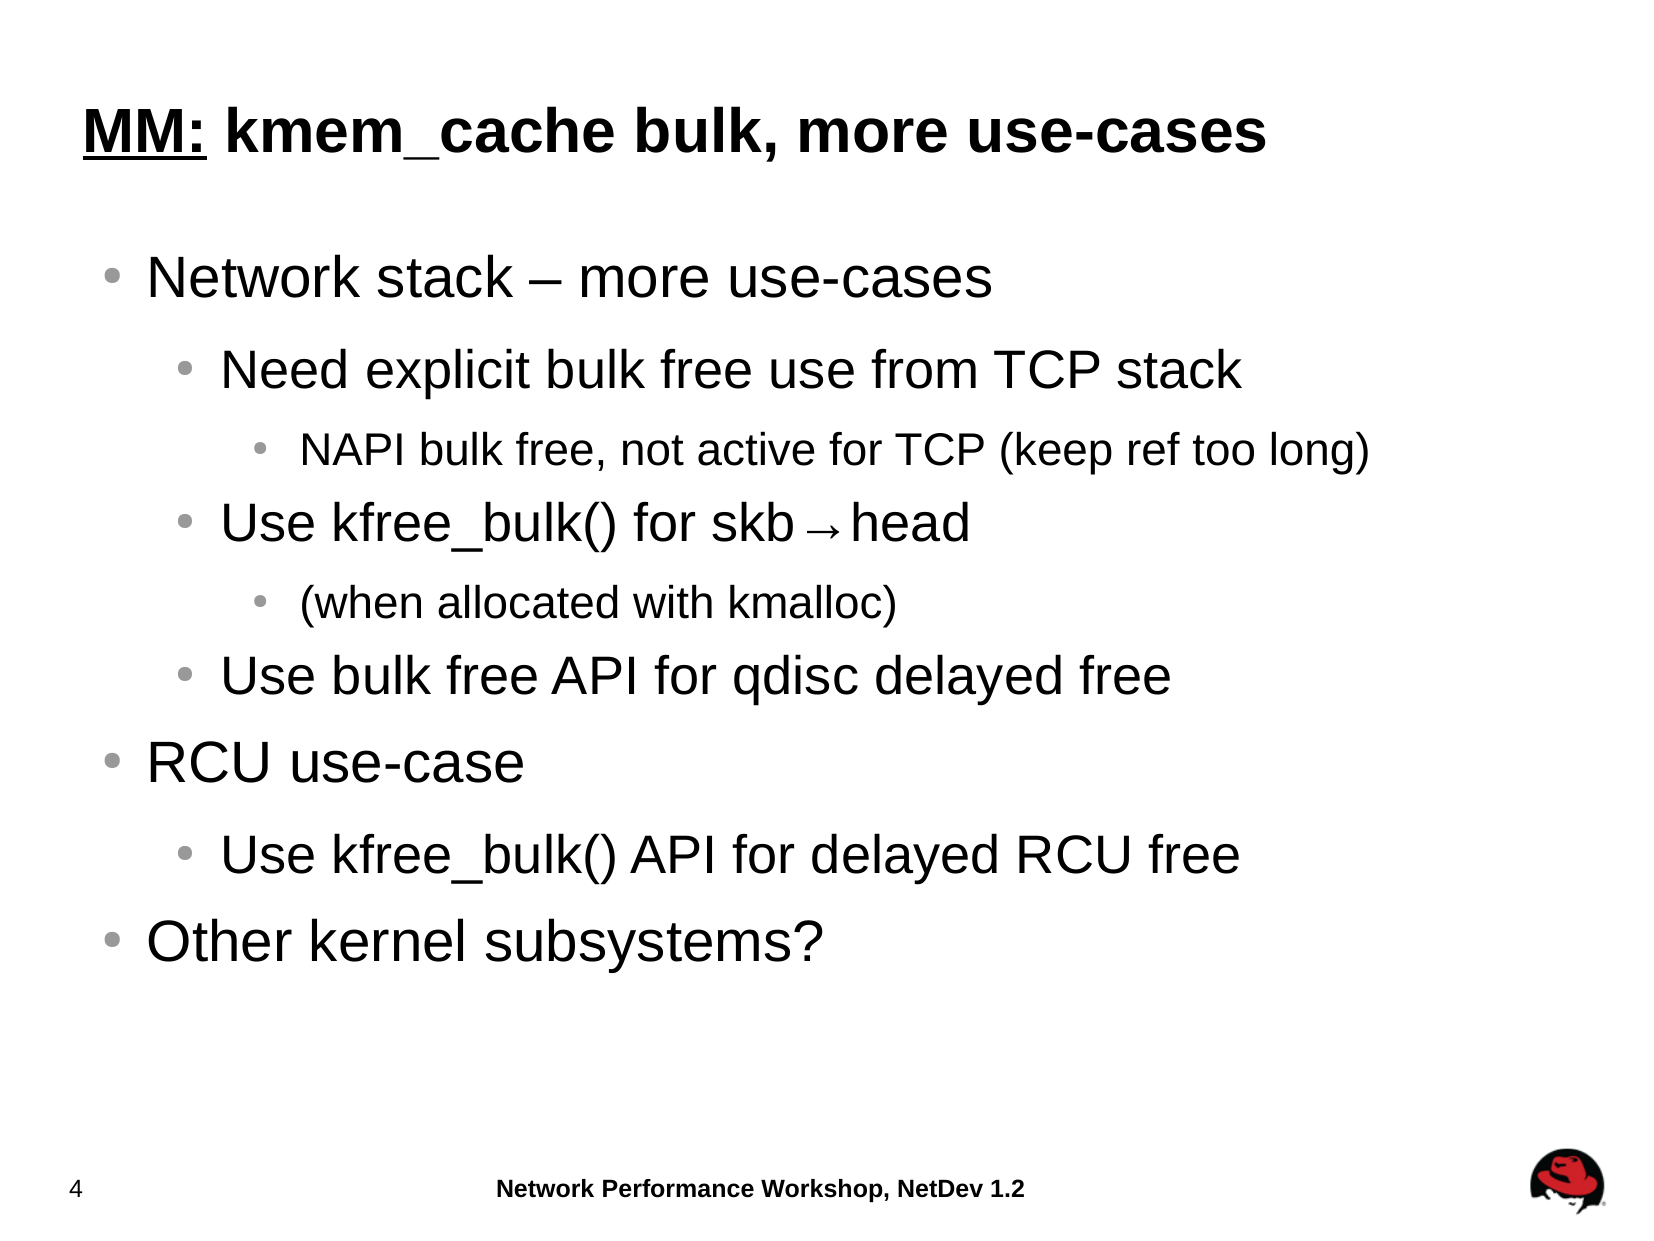

# MM: kmem_cache bulk, more use-cases
Network stack – more use-cases
Need explicit bulk free use from TCP stack
NAPI bulk free, not active for TCP (keep ref too long)
Use kfree_bulk() for skb→head
(when allocated with kmalloc)
Use bulk free API for qdisc delayed free
RCU use-case
Use kfree_bulk() API for delayed RCU free
Other kernel subsystems?